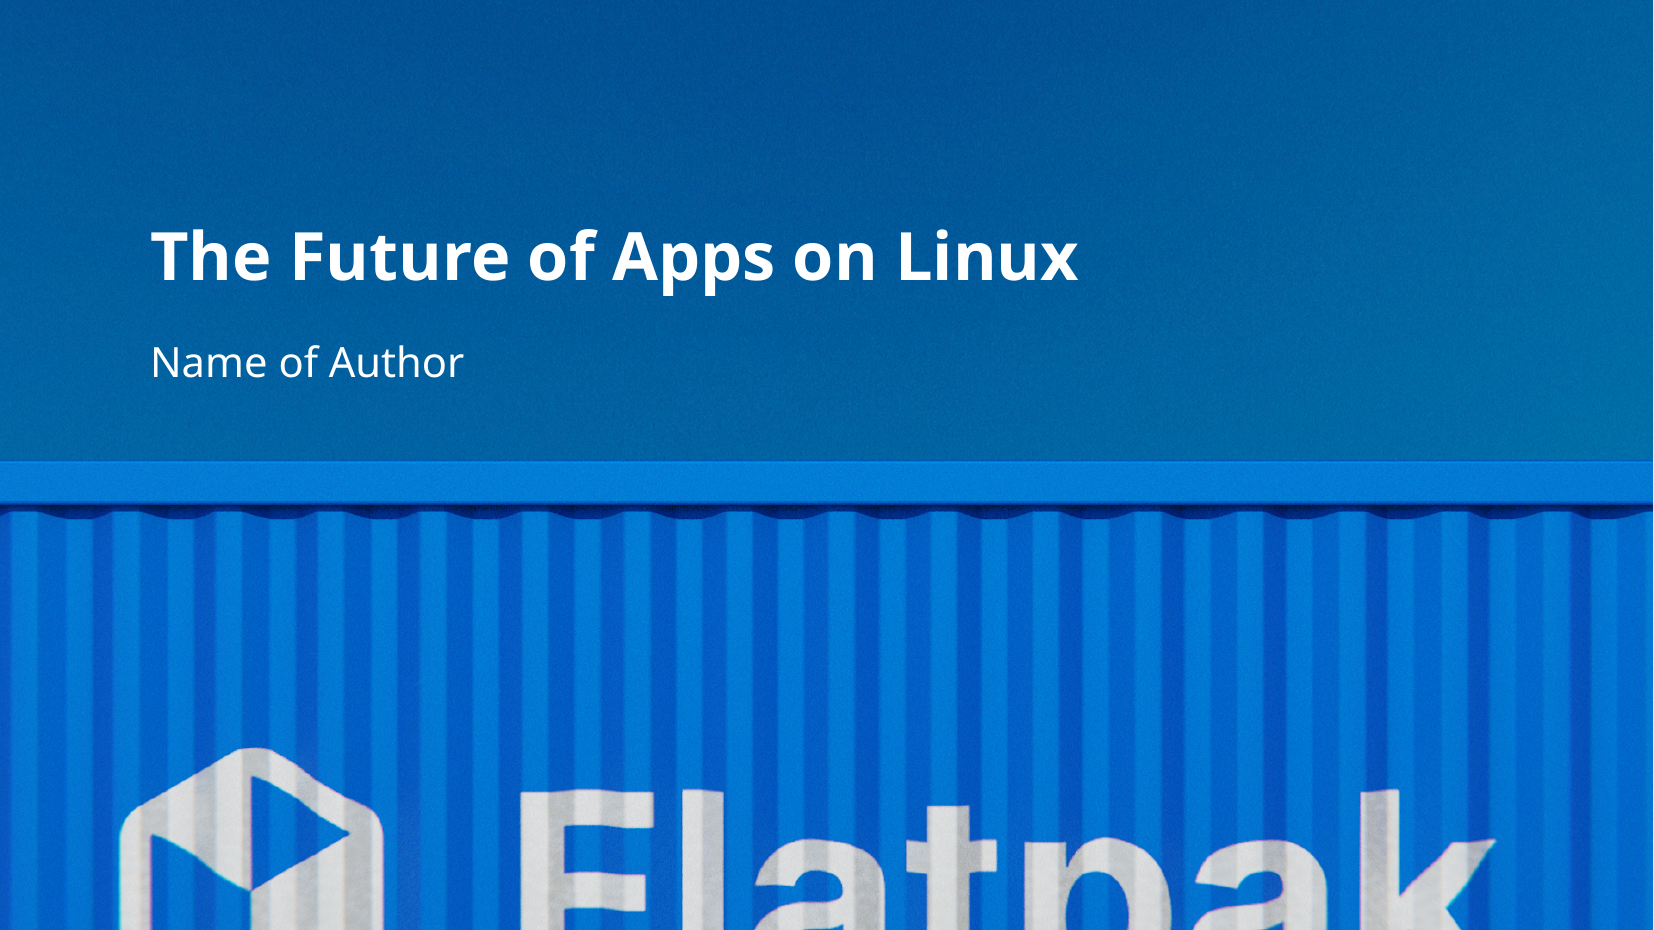

# The Future of Apps on Linux
Name of Author